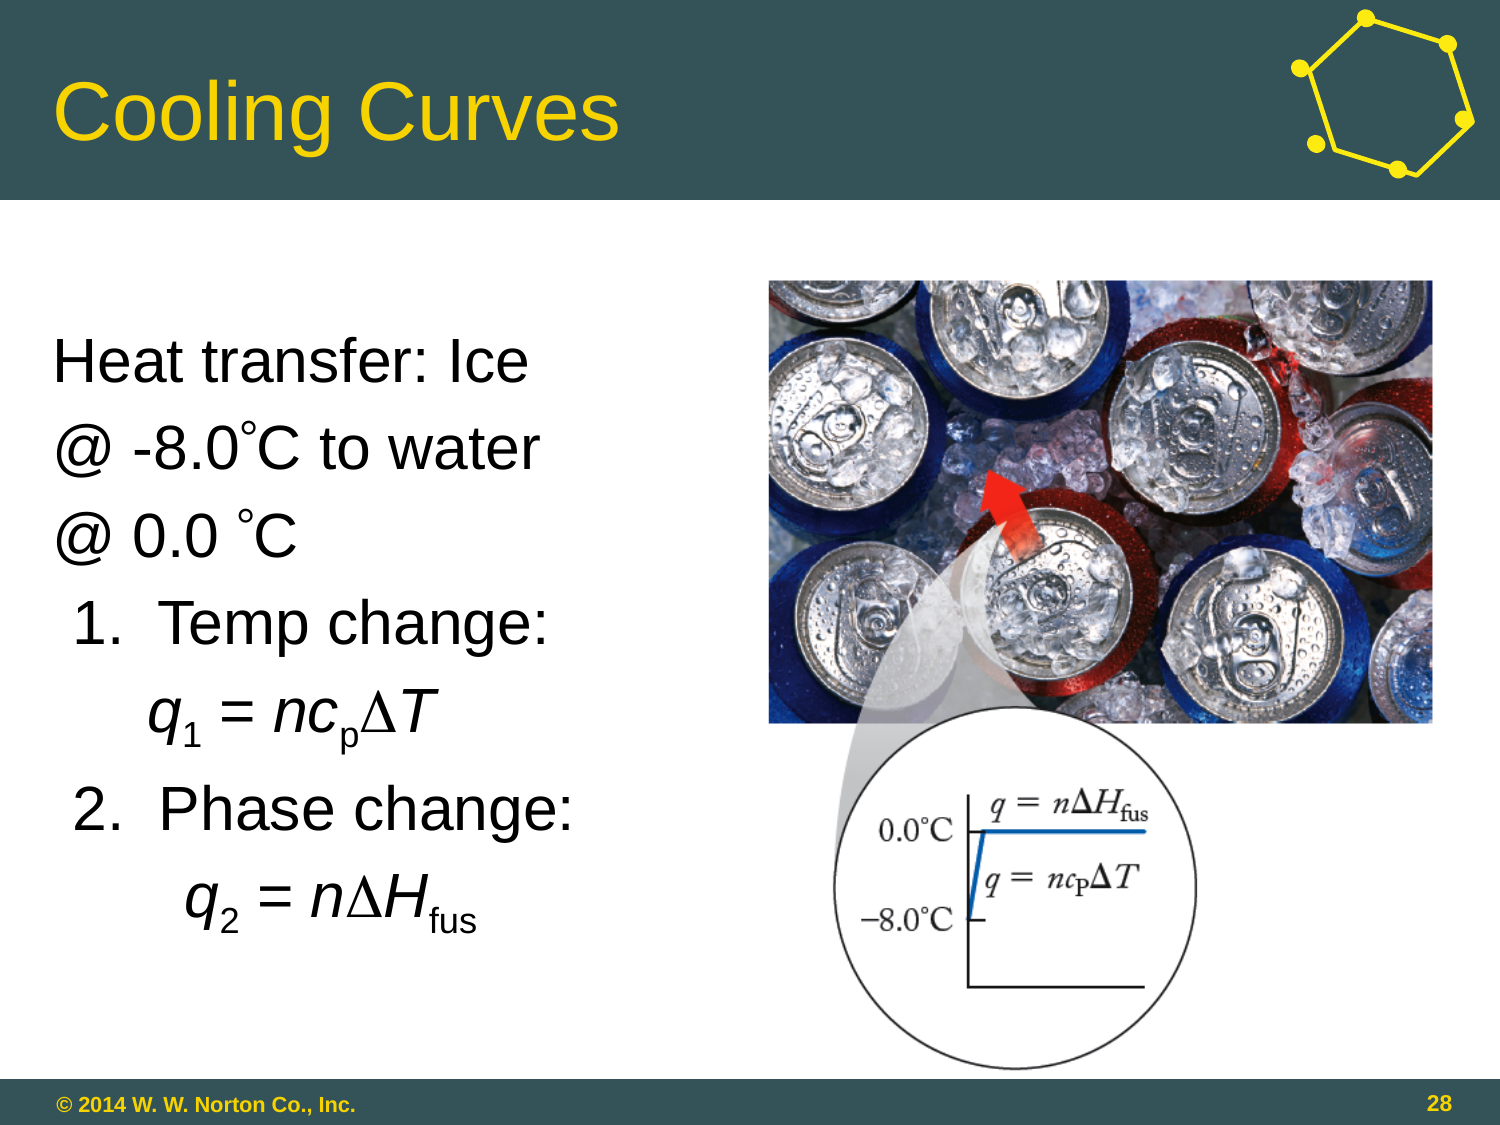

# Cooling Curves
Heat transfer: Ice
@ -8.0C to water
@ 0.0 C
1. Temp change:
	q1 = ncpT
2. Phase change:
q2 = nHfus